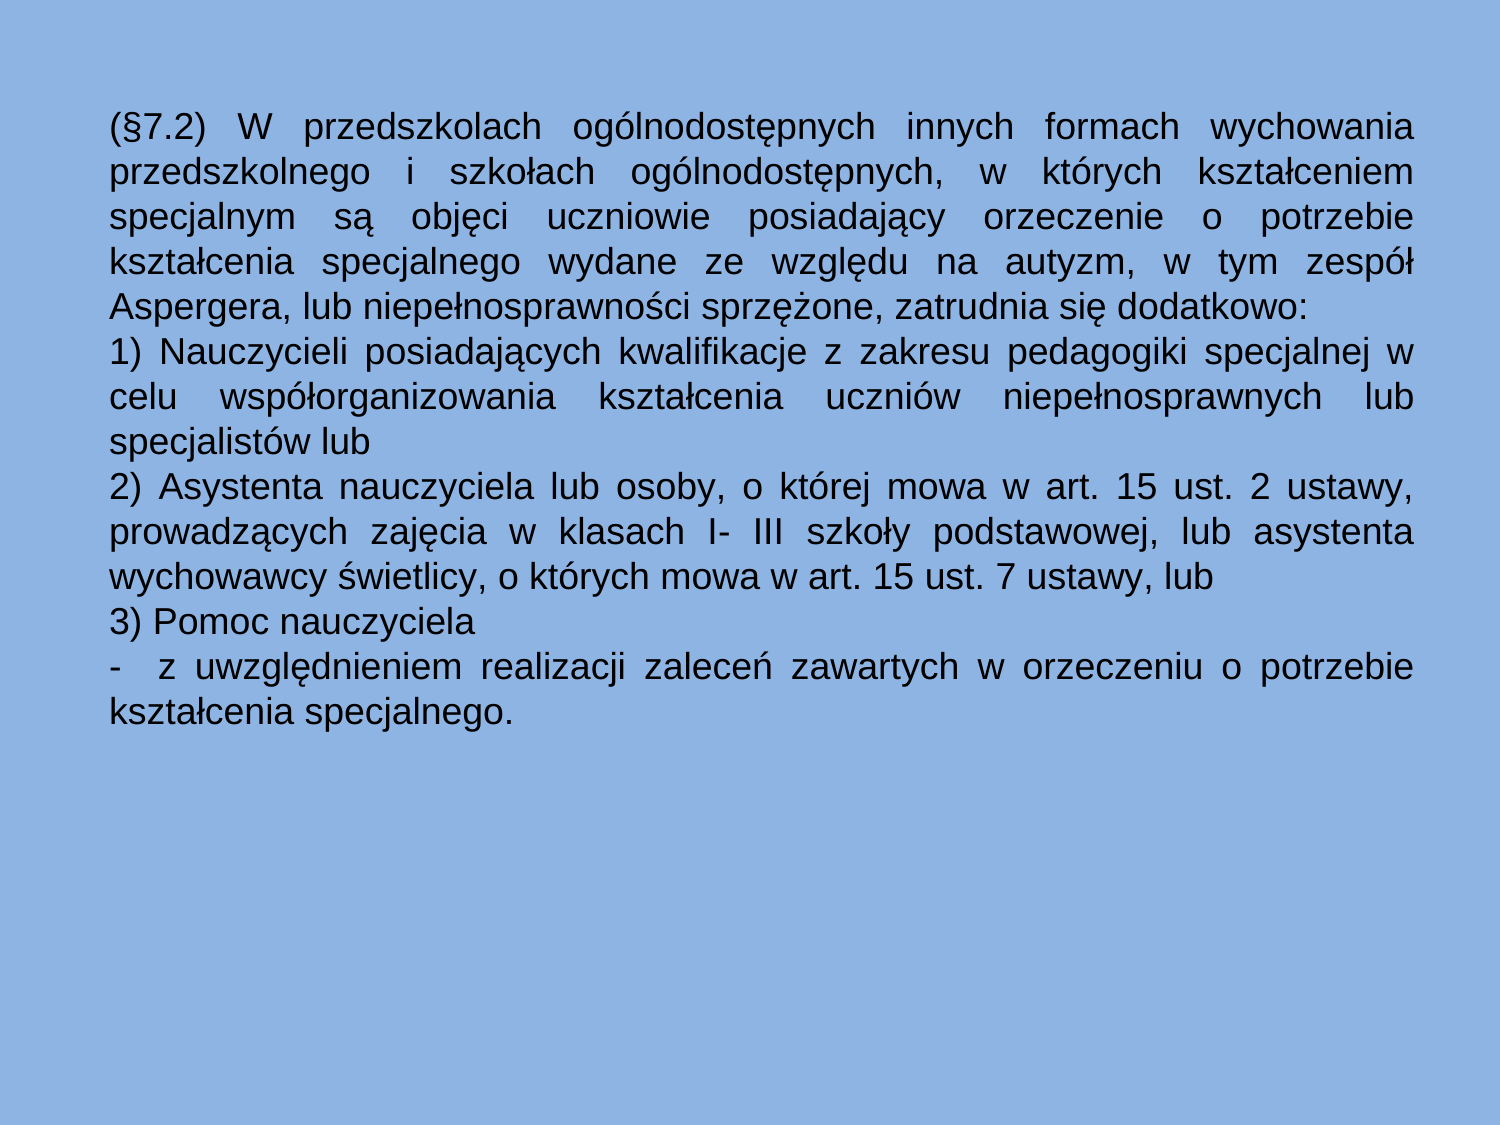

(§7.2) W przedszkolach ogólnodostępnych innych formach wychowania przedszkolnego i szkołach ogólnodostępnych, w których kształceniem specjalnym są objęci uczniowie posiadający orzeczenie o potrzebie kształcenia specjalnego wydane ze względu na autyzm, w tym zespół Aspergera, lub niepełnosprawności sprzężone, zatrudnia się dodatkowo:
1) Nauczycieli posiadających kwalifikacje z zakresu pedagogiki specjalnej w celu współorganizowania kształcenia uczniów niepełnosprawnych lub specjalistów lub
2) Asystenta nauczyciela lub osoby, o której mowa w art. 15 ust. 2 ustawy, prowadzących zajęcia w klasach I- III szkoły podstawowej, lub asystenta wychowawcy świetlicy, o których mowa w art. 15 ust. 7 ustawy, lub
3) Pomoc nauczyciela
- z uwzględnieniem realizacji zaleceń zawartych w orzeczeniu o potrzebie kształcenia specjalnego.